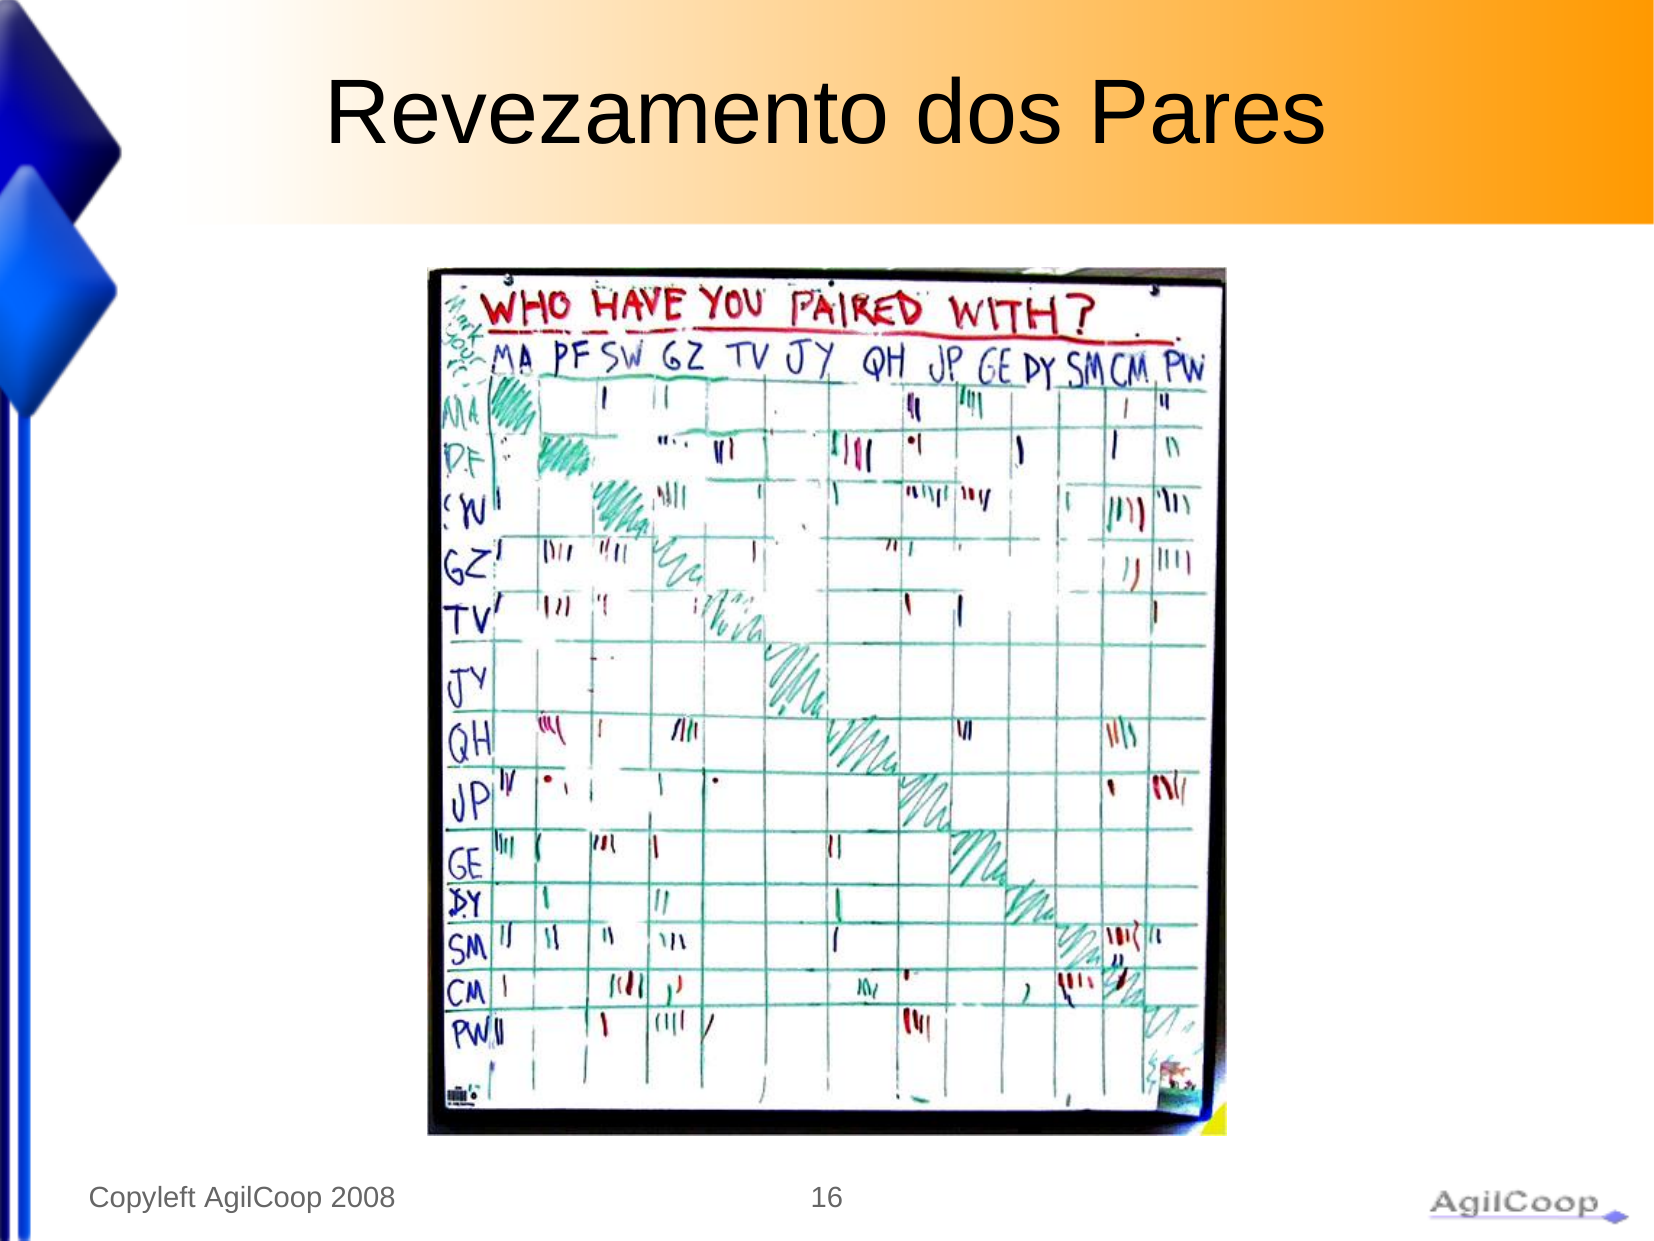

# Revezamento dos Pares
Copyleft AgilCoop 2008
16